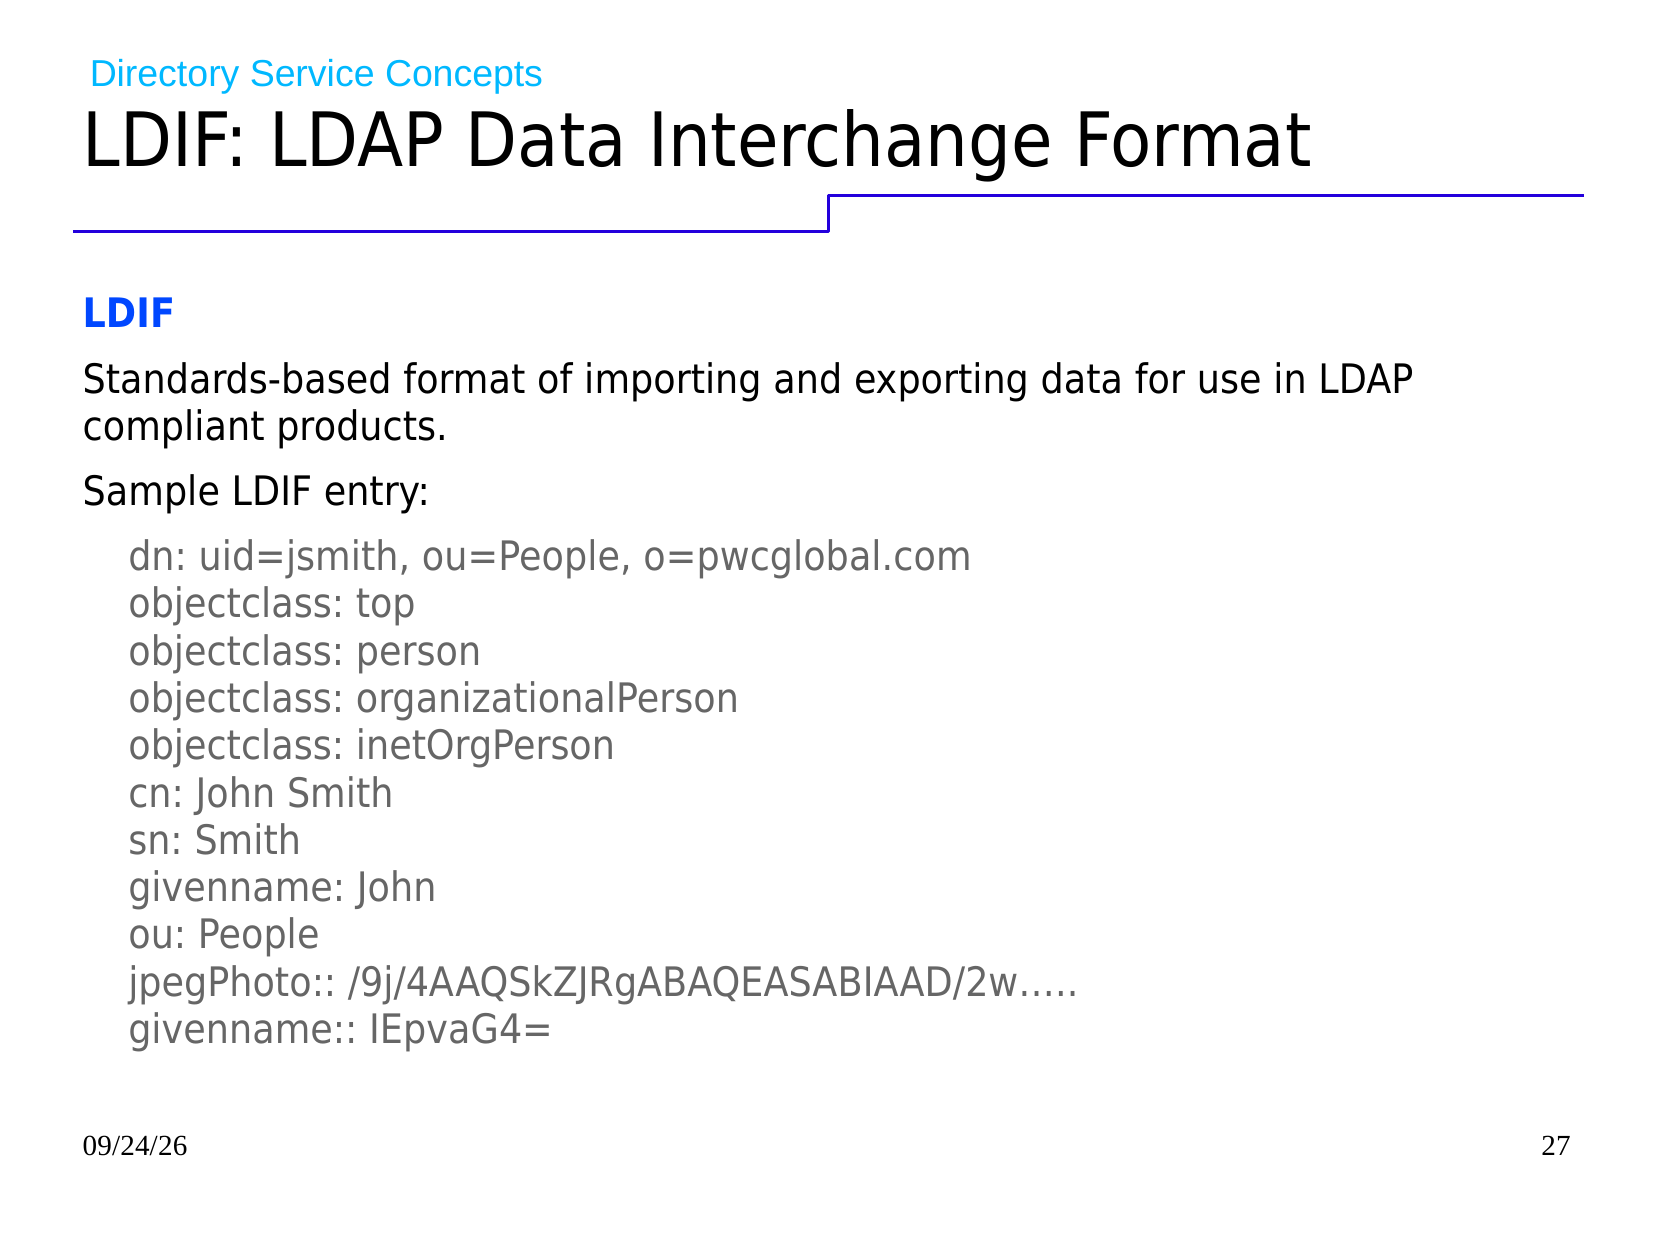

Directory Service Concepts
# LDIF: LDAP Data Interchange Format
LDIF
Standards-based format of importing and exporting data for use in LDAP compliant products.
Sample LDIF entry:
	dn: uid=jsmith, ou=People, o=pwcglobal.com
 	objectclass: top
 	objectclass: person
 	objectclass: organizationalPerson
 	objectclass: inetOrgPerson
 	cn: John Smith
 	sn: Smith
 	givenname: John
 	ou: People
 	jpegPhoto:: /9j/4AAQSkZJRgABAQEASABIAAD/2w…..
 	givenname:: IEpvaG4=
27